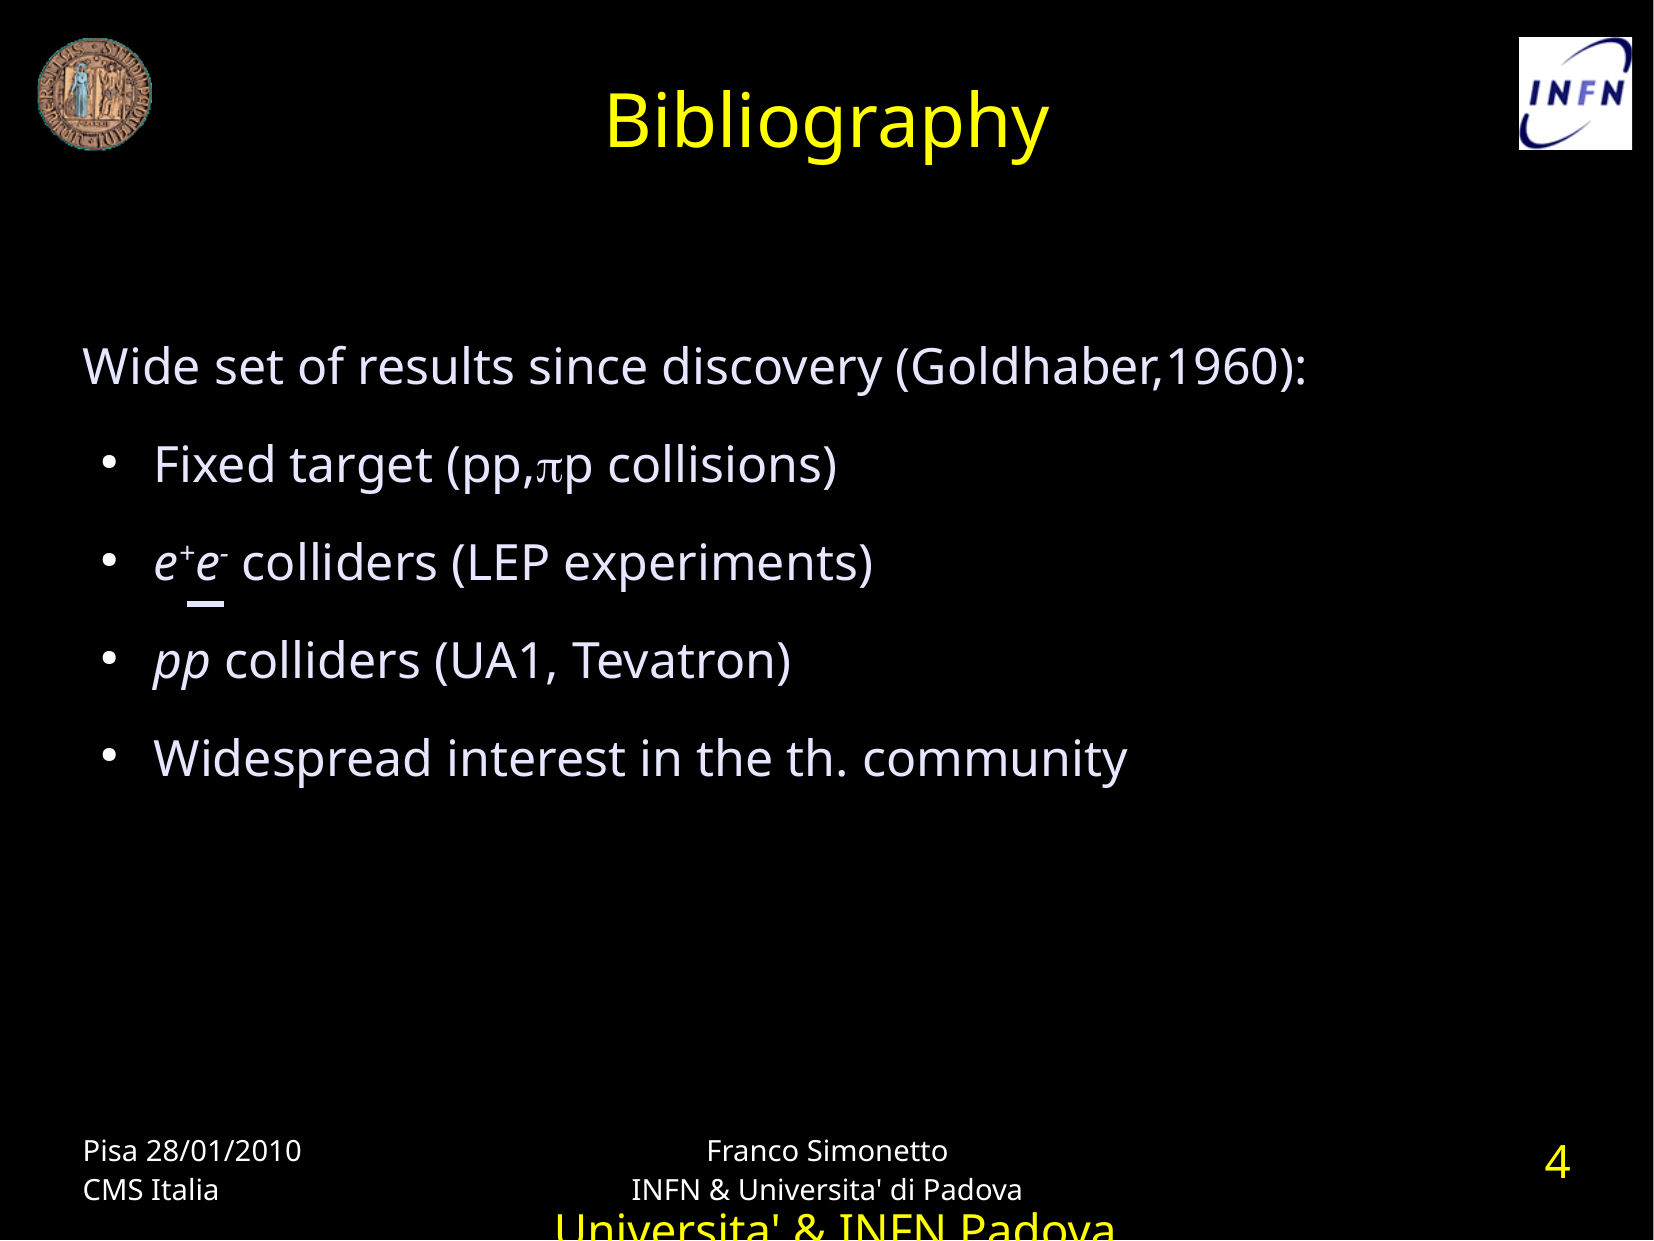

# Bibliography
Wide set of results since discovery (Goldhaber,1960):
Fixed target (pp,pp collisions)
e+e- colliders (LEP experiments)
pp colliders (UA1, Tevatron)
Widespread interest in the th. community
14/12/2009
4